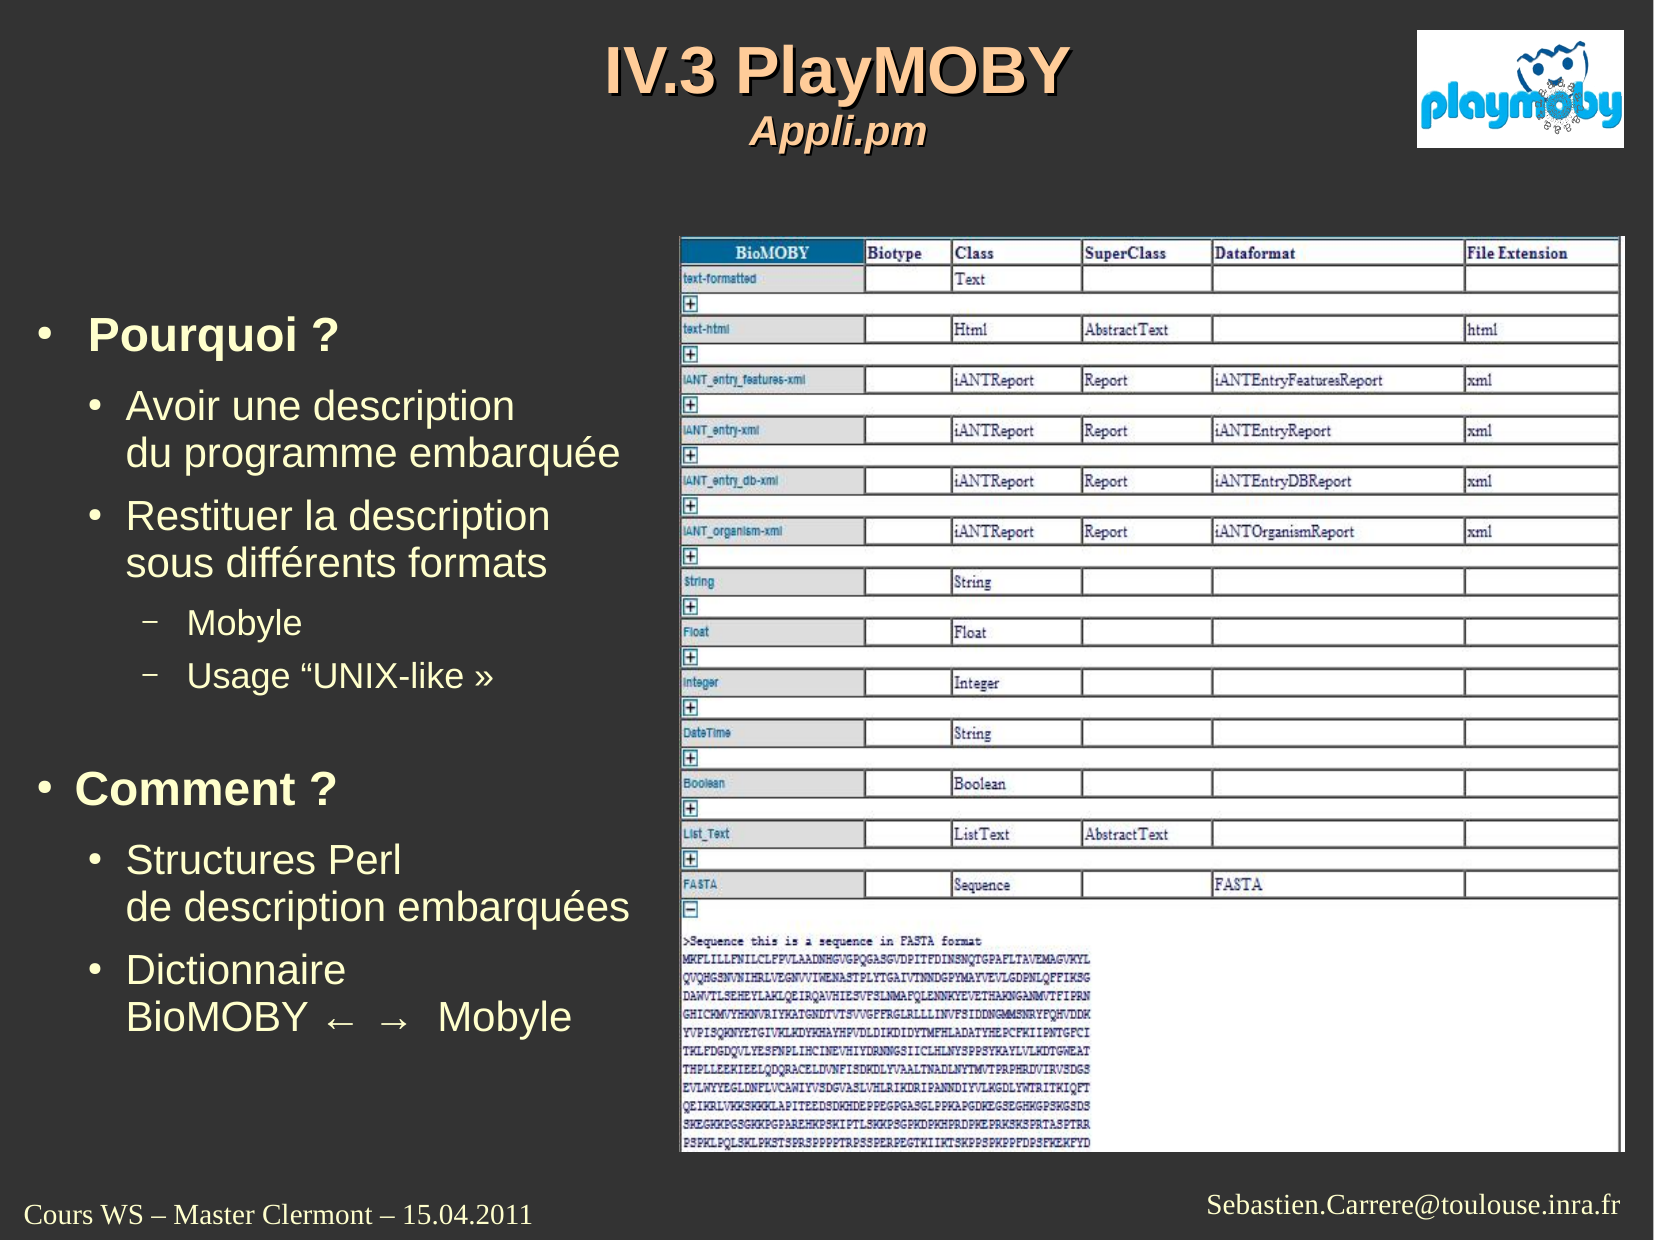

IV.3 PlayMOBY
Appli.pm
# Pourquoi ?
Avoir une description
du programme embarquée
Restituer la description
sous différents formats
 Mobyle
 Usage “UNIX-like »
Comment ?
Structures Perl
de description embarquées
Dictionnaire
BioMOBY ← → Mobyle